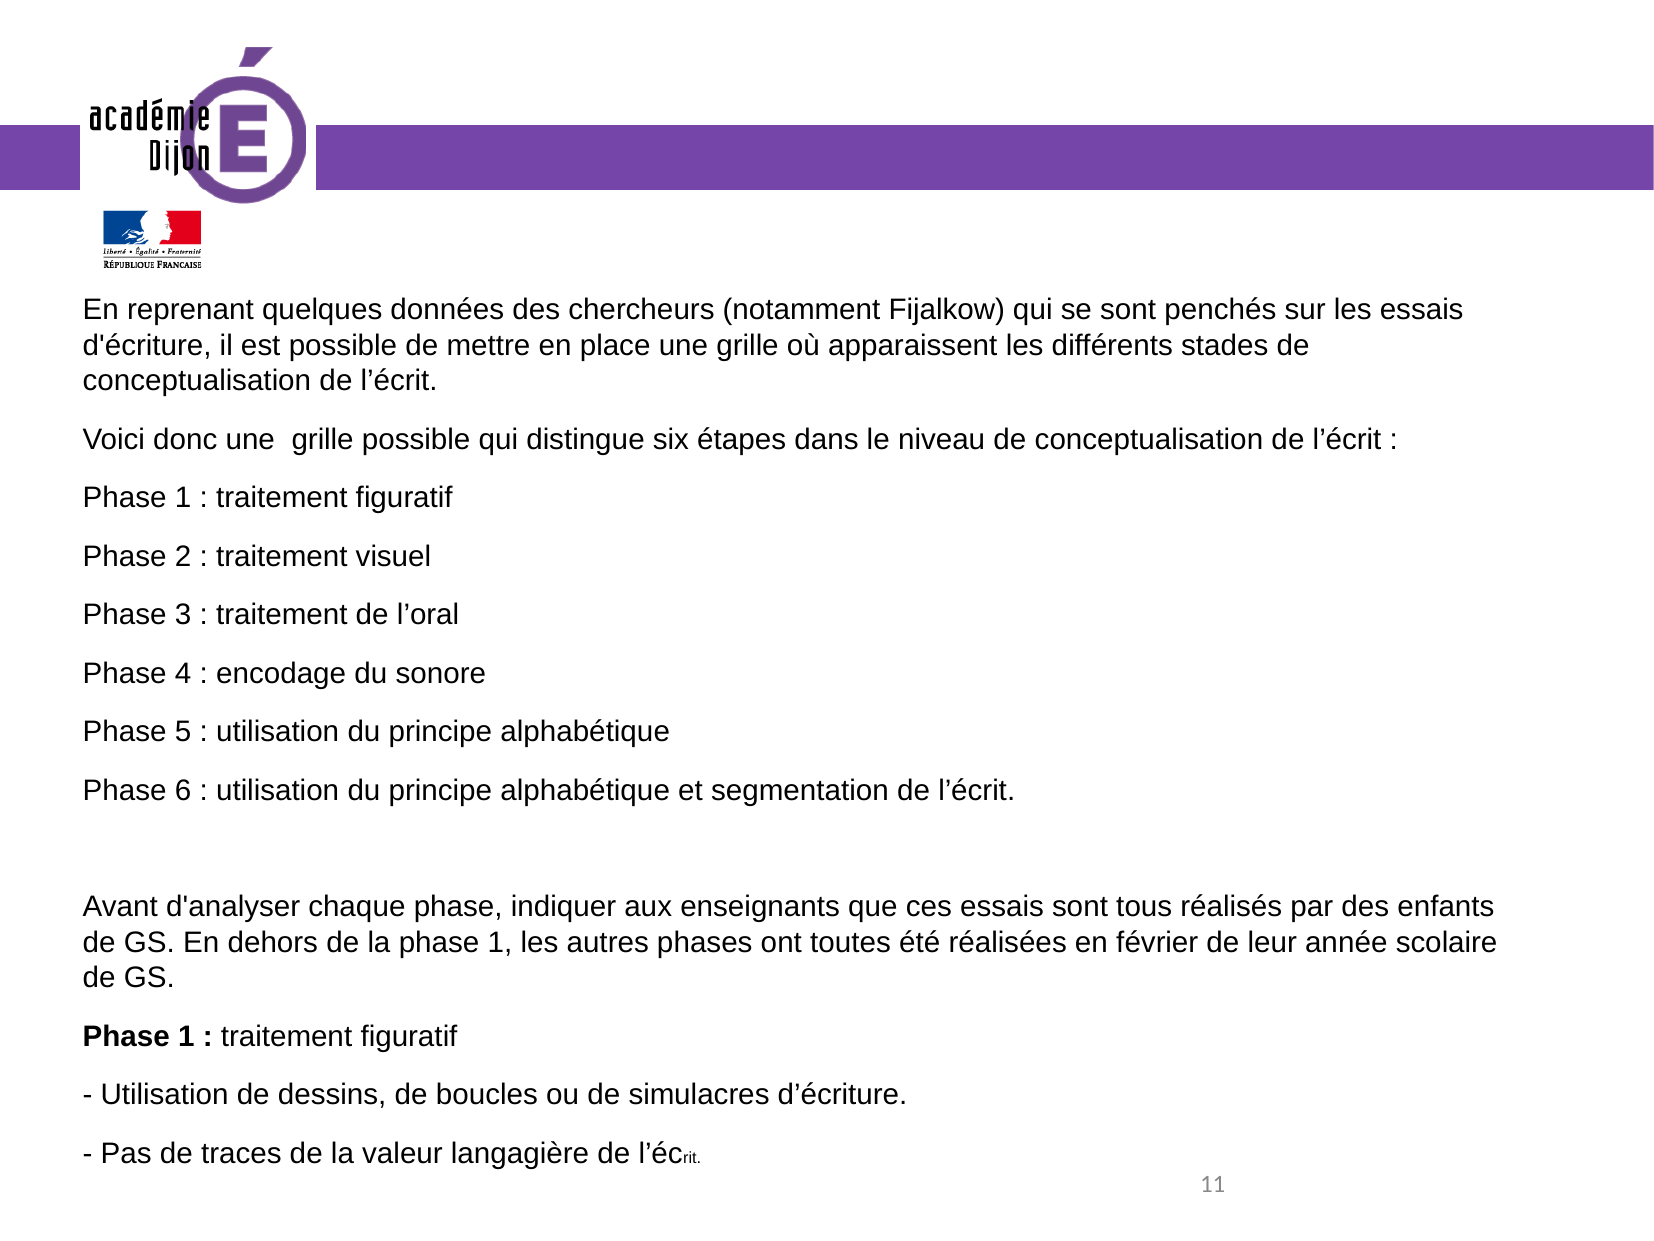

#
En reprenant quelques données des chercheurs (notamment Fijalkow) qui se sont penchés sur les essais d'écriture, il est possible de mettre en place une grille où apparaissent les différents stades de conceptualisation de l’écrit.
Voici donc une grille possible qui distingue six étapes dans le niveau de conceptualisation de l’écrit :
Phase 1 : traitement figuratif
Phase 2 : traitement visuel
Phase 3 : traitement de l’oral
Phase 4 : encodage du sonore
Phase 5 : utilisation du principe alphabétique
Phase 6 : utilisation du principe alphabétique et segmentation de l’écrit.
Avant d'analyser chaque phase, indiquer aux enseignants que ces essais sont tous réalisés par des enfants de GS. En dehors de la phase 1, les autres phases ont toutes été réalisées en février de leur année scolaire de GS.
Phase 1 : traitement figuratif
- Utilisation de dessins, de boucles ou de simulacres d’écriture.
- Pas de traces de la valeur langagière de l’écrit.
11